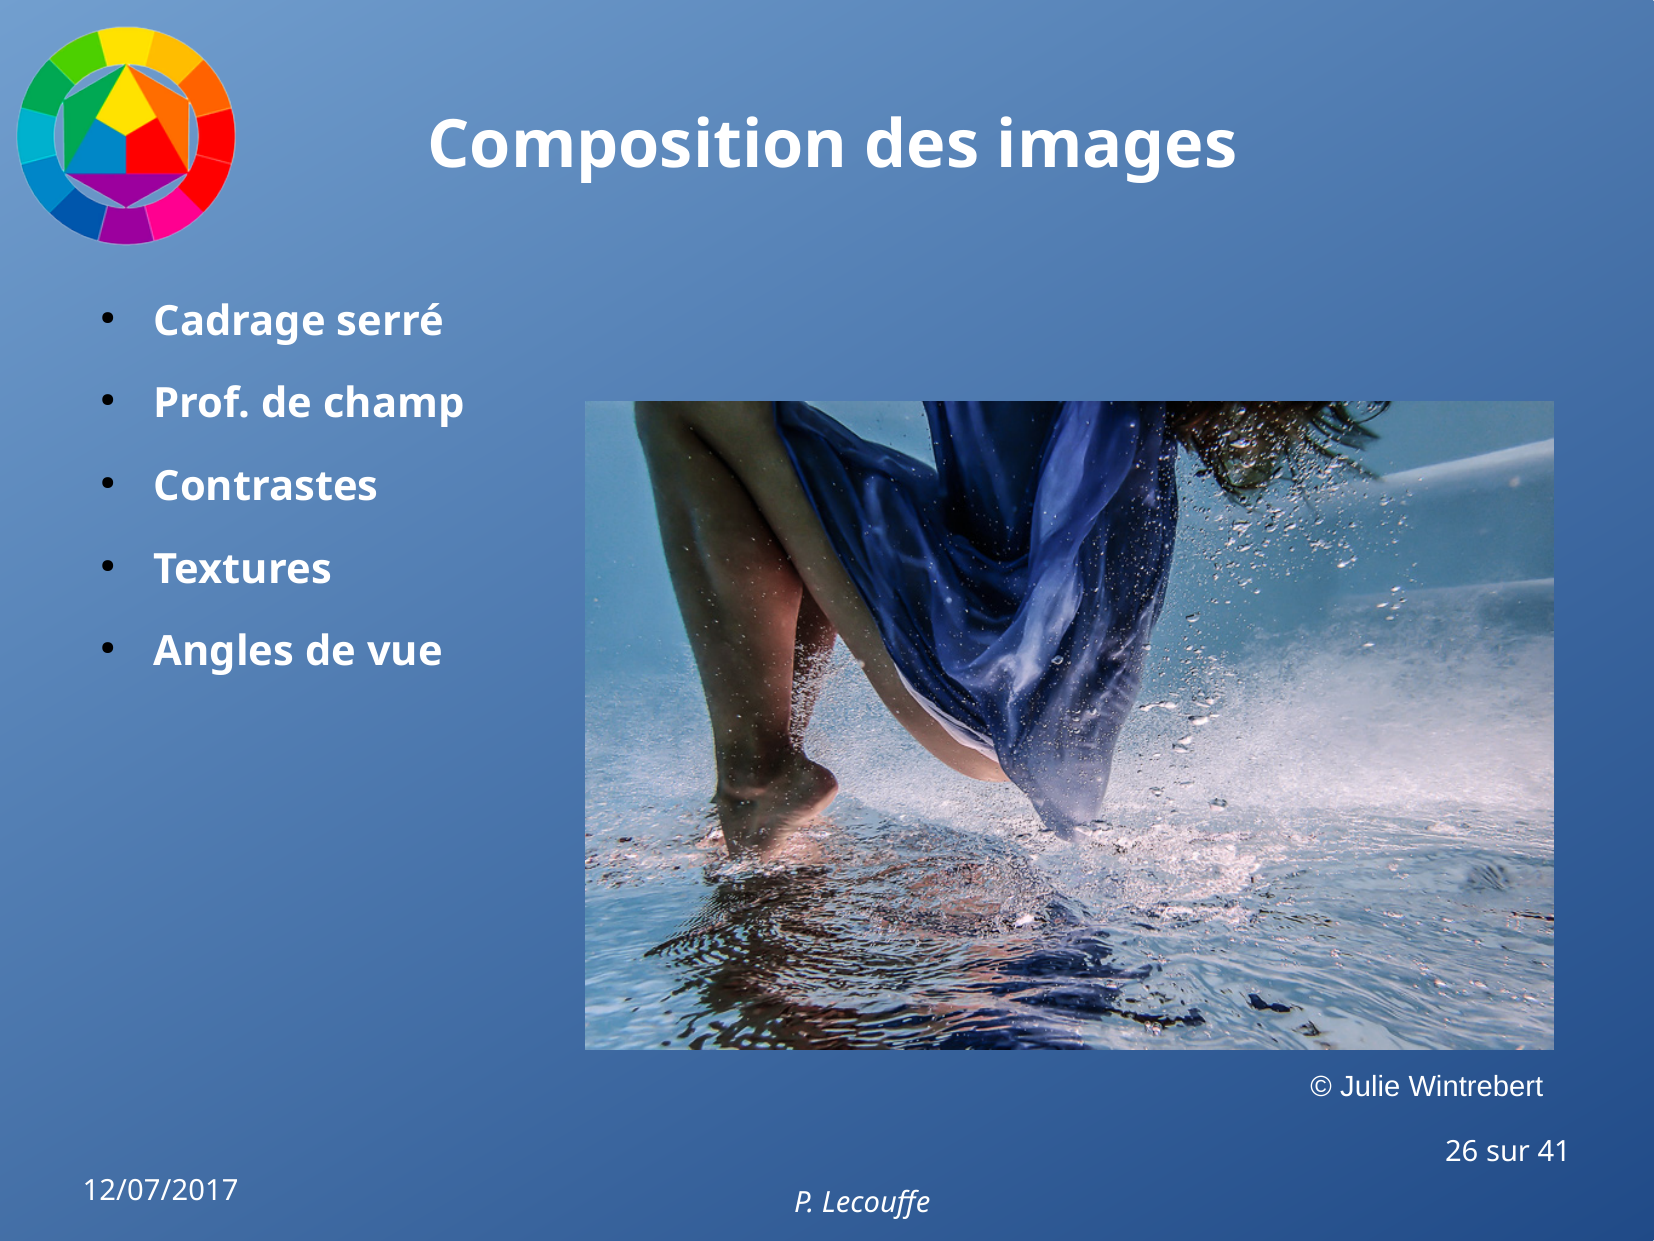

# Composition des images
Cadrage serré
Prof. de champ
Contrastes
Textures
Angles de vue
 © Julie Wintrebert
Bonjour
26